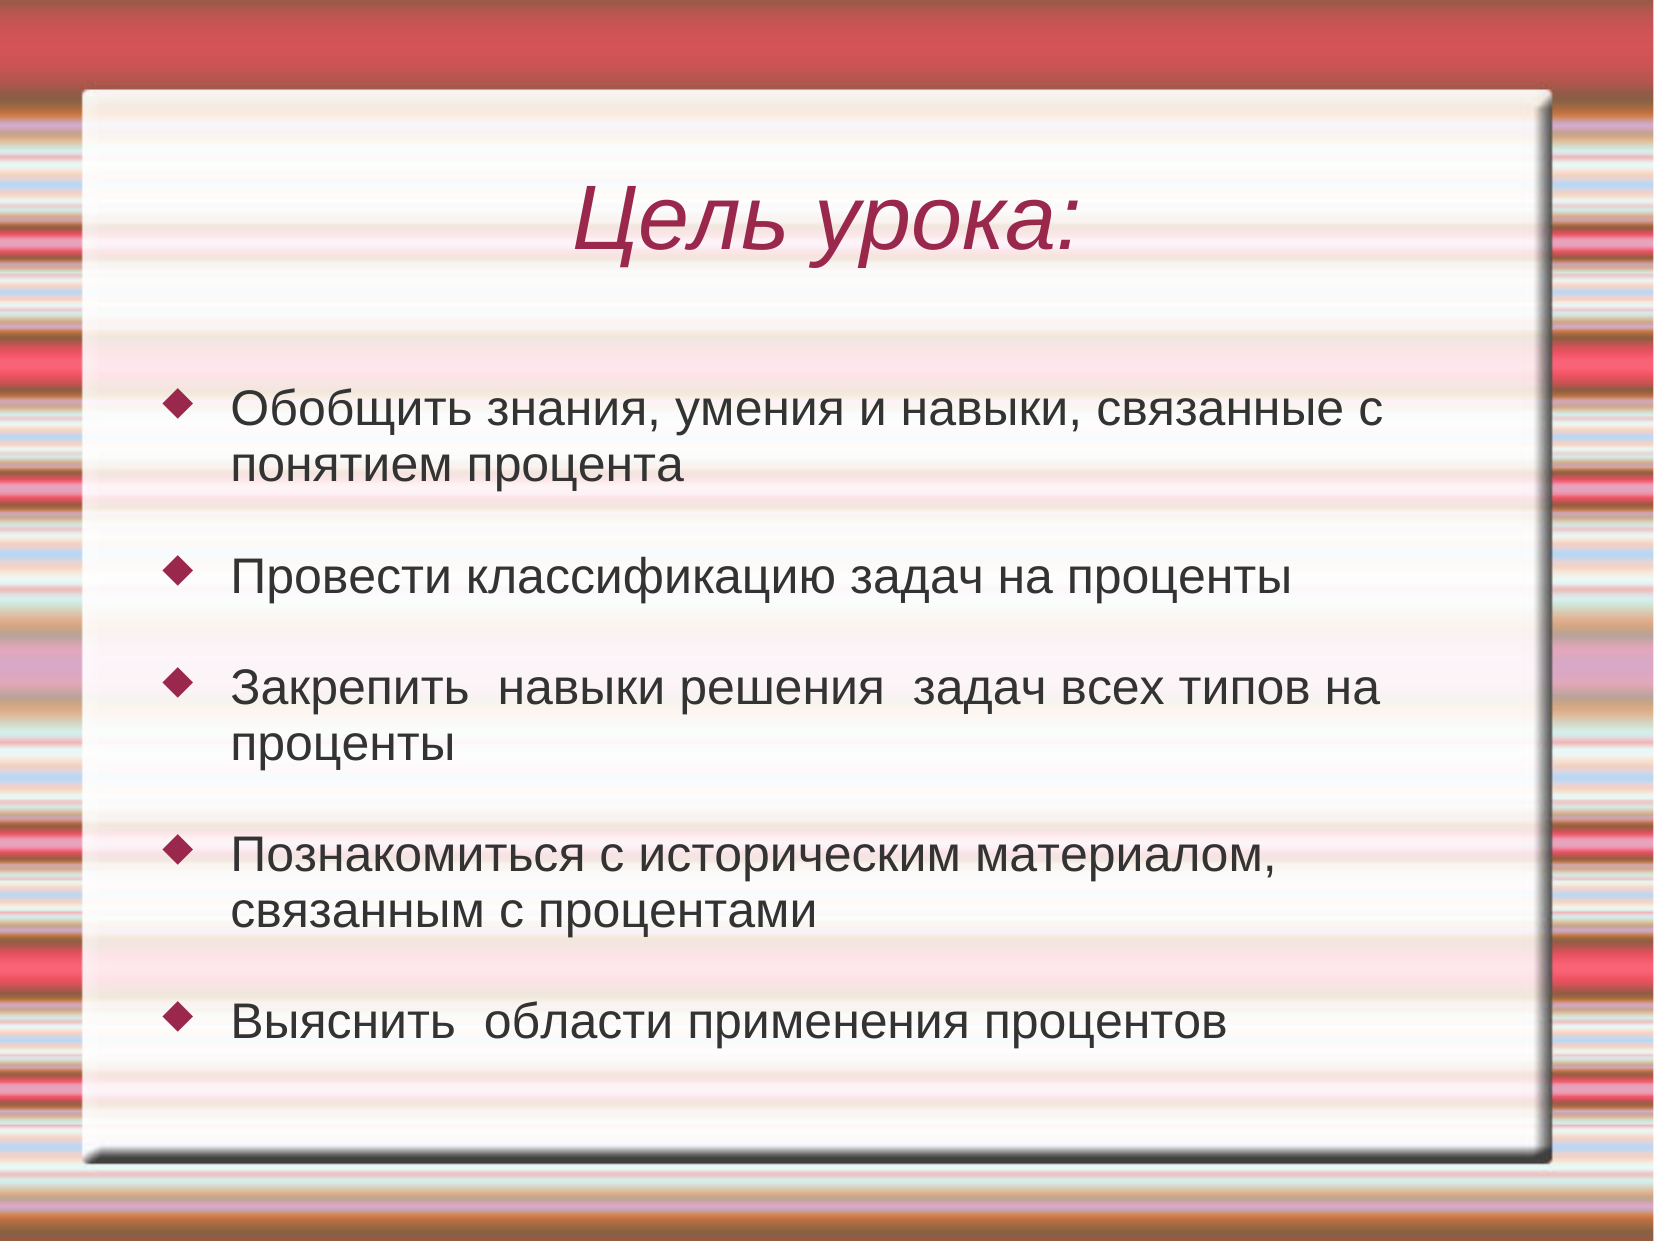

# Цель урока:
Обобщить знания, умения и навыки, связанные с понятием процента
Провести классификацию задач на проценты
Закрепить навыки решения задач всех типов на проценты
Познакомиться с историческим материалом, связанным с процентами
Выяснить области применения процентов